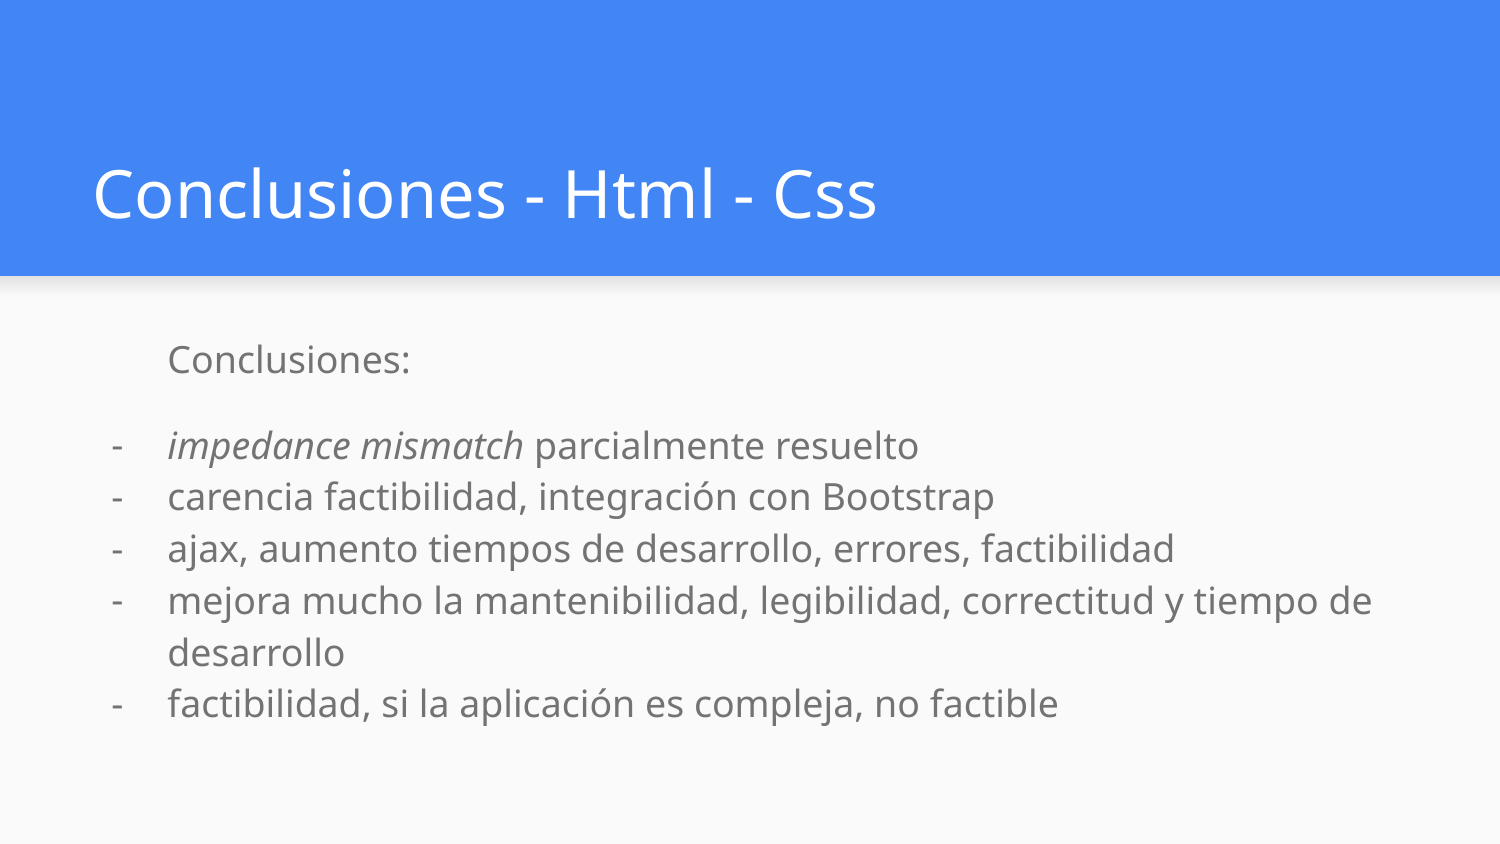

# Conclusiones - Html - Css
Conclusiones:
impedance mismatch parcialmente resuelto
carencia factibilidad, integración con Bootstrap
ajax, aumento tiempos de desarrollo, errores, factibilidad
mejora mucho la mantenibilidad, legibilidad, correctitud y tiempo de desarrollo
factibilidad, si la aplicación es compleja, no factible